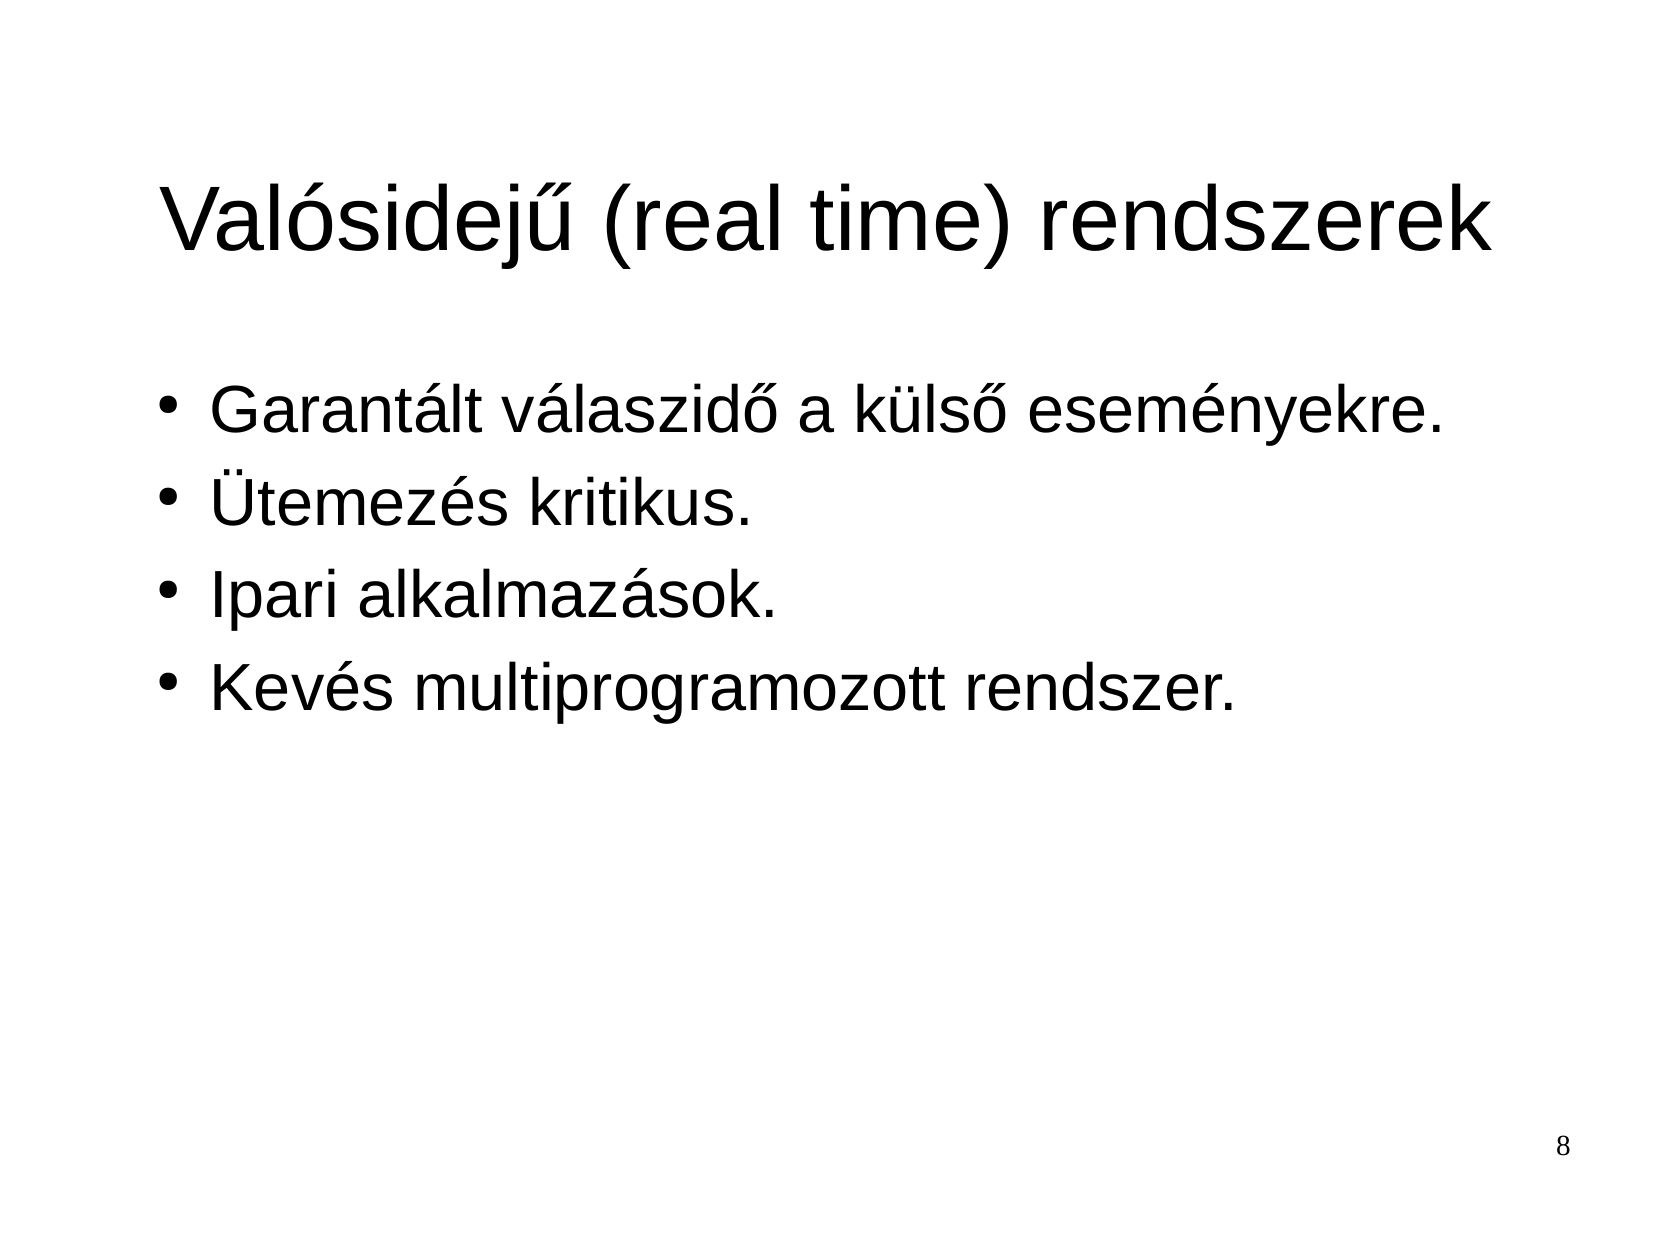

# Valósidejű (real time) rendszerek
Garantált válaszidő a külső eseményekre.
Ütemezés kritikus.
Ipari alkalmazások.
Kevés multiprogramozott rendszer.
8